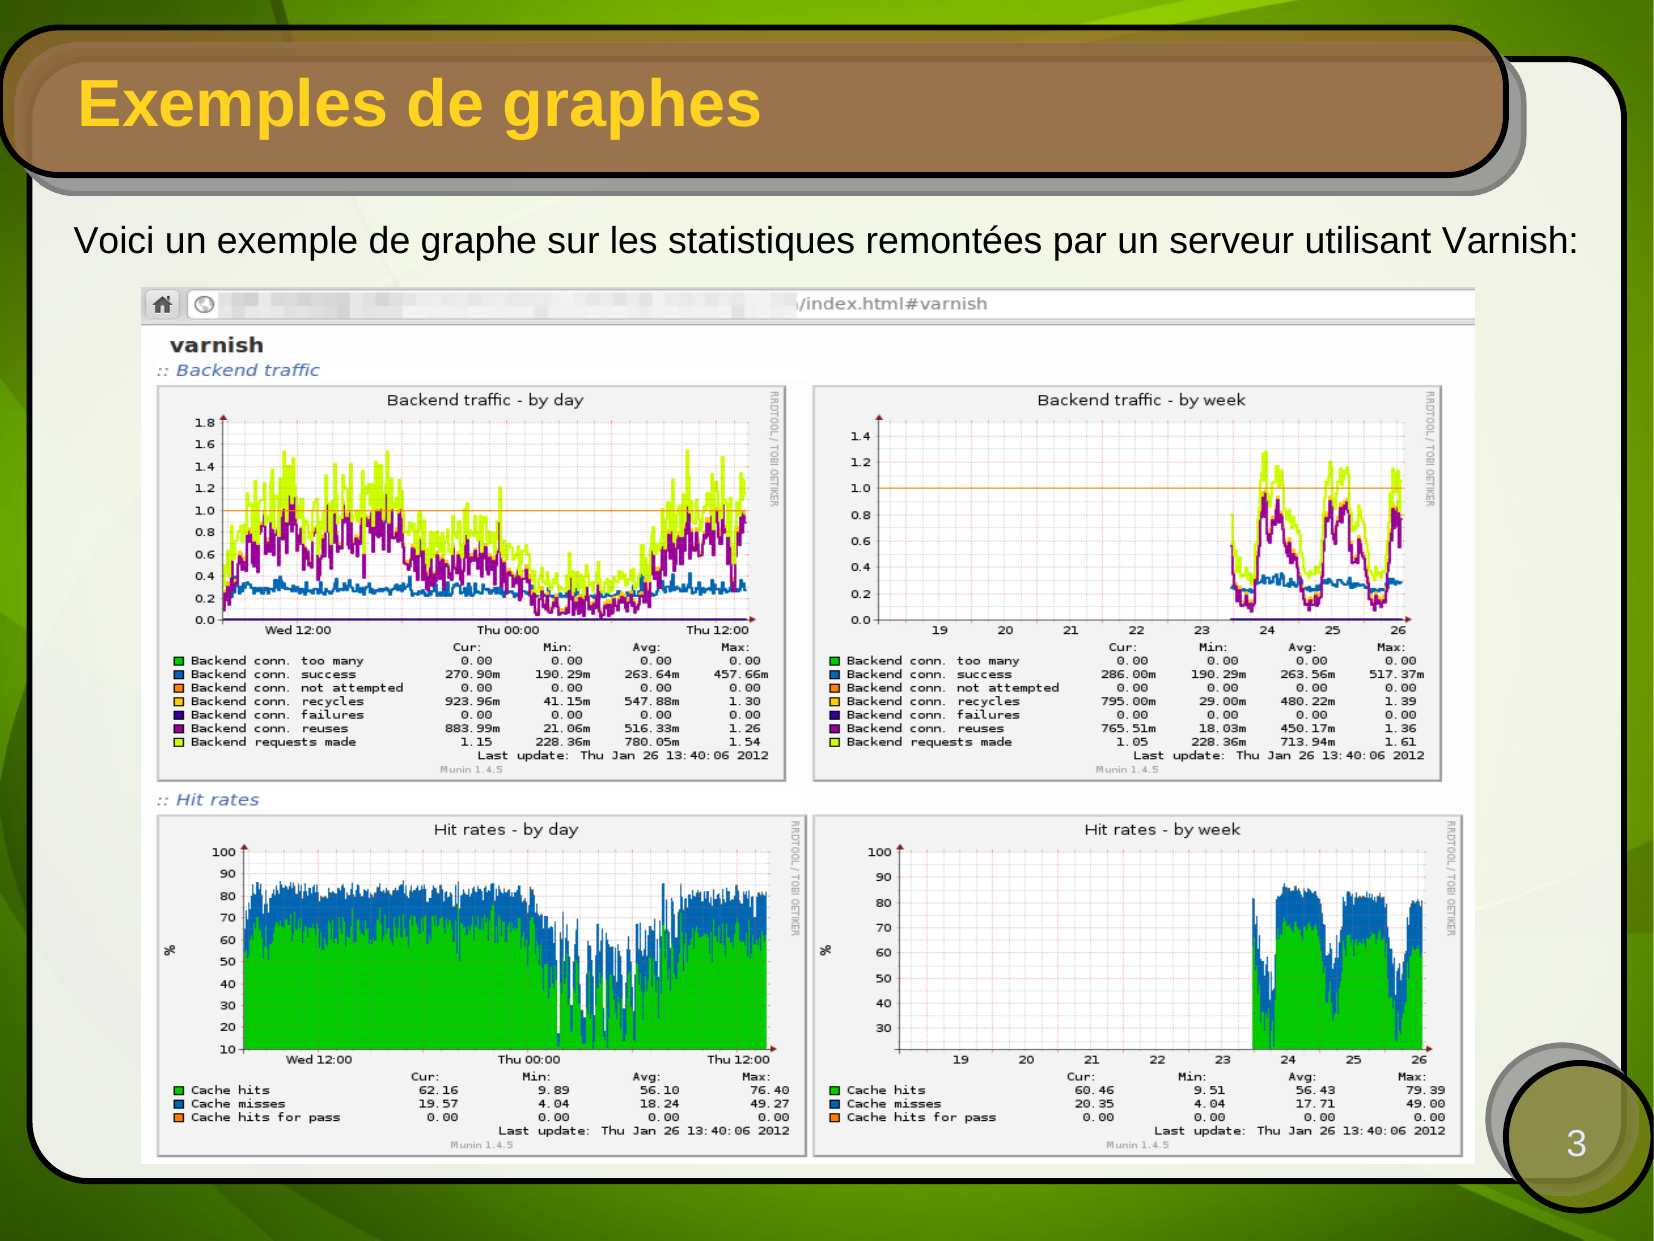

# Exemples de graphes
Voici un exemple de graphe sur les statistiques remontées par un serveur utilisant Varnish:
3